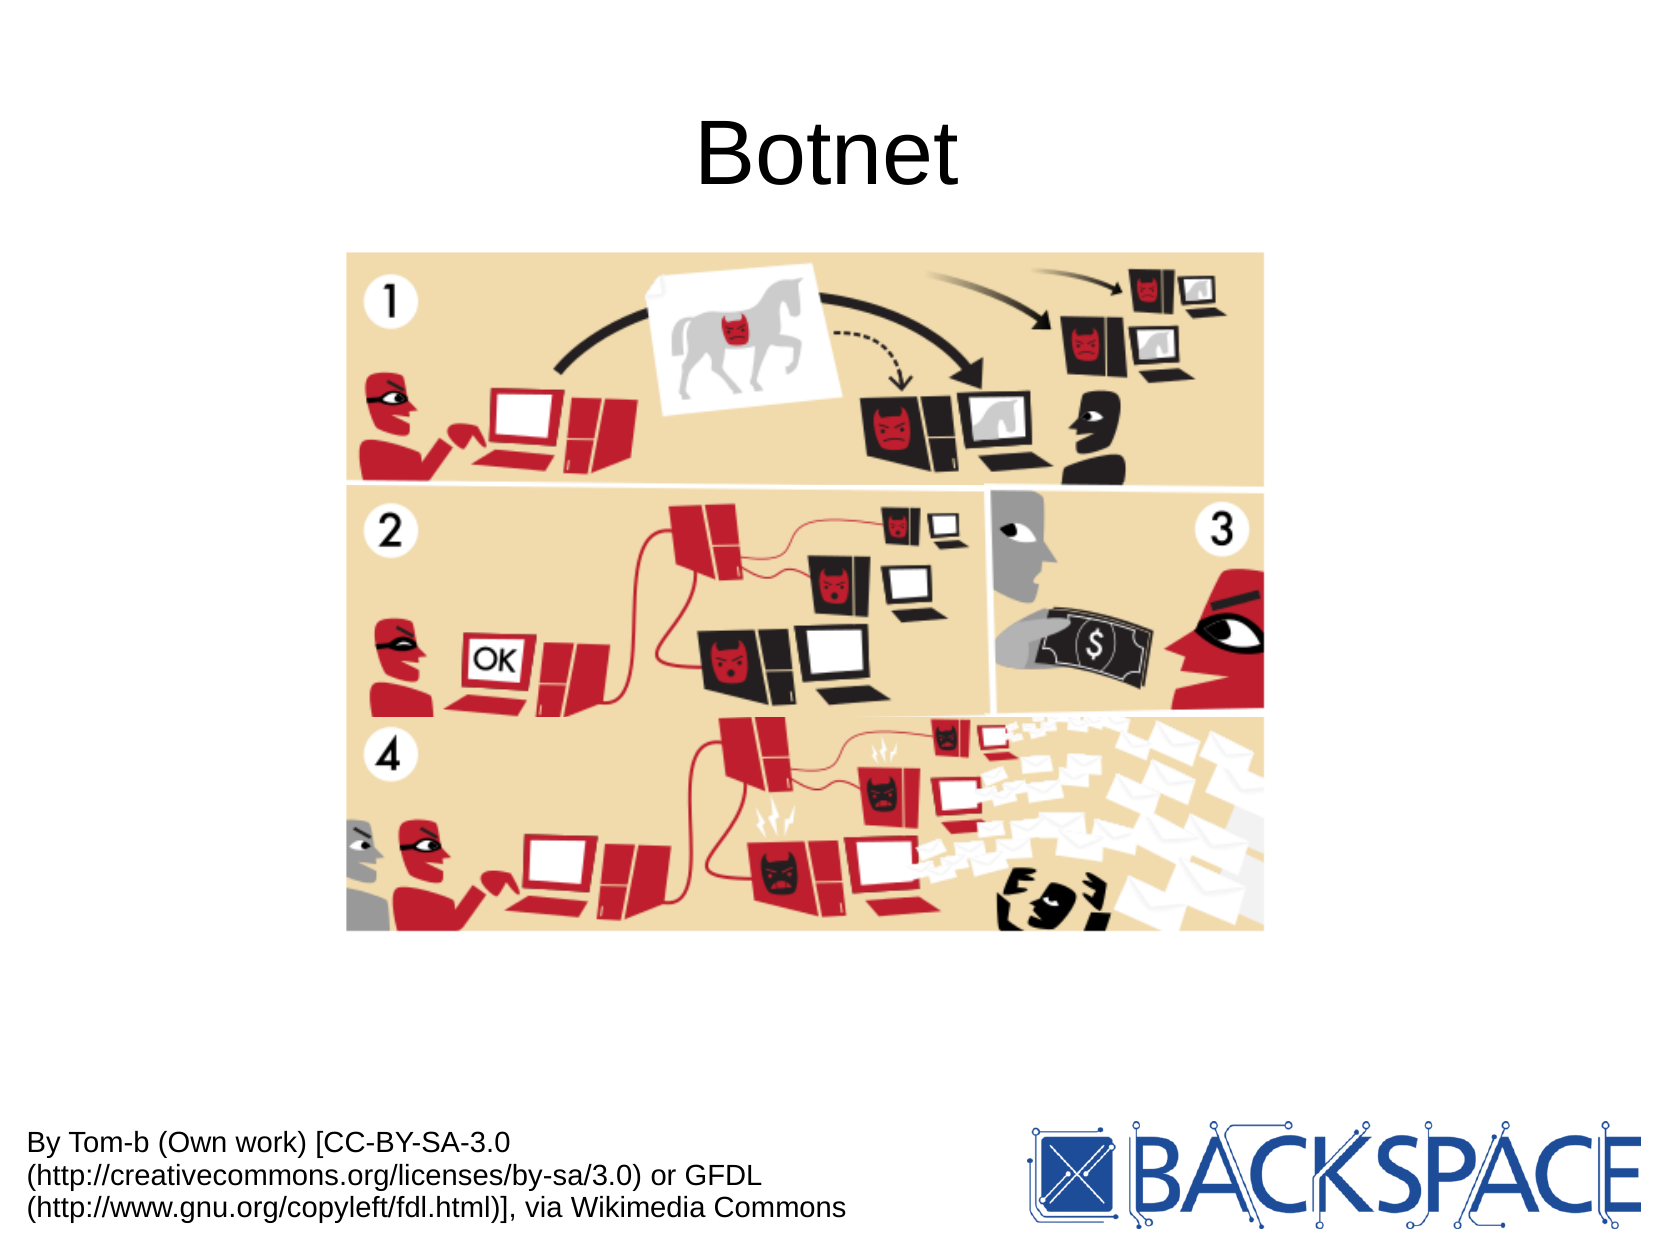

# Botnet
By Tom-b (Own work) [CC-BY-SA-3.0 (http://creativecommons.org/licenses/by-sa/3.0) or GFDL (http://www.gnu.org/copyleft/fdl.html)], via Wikimedia Commons